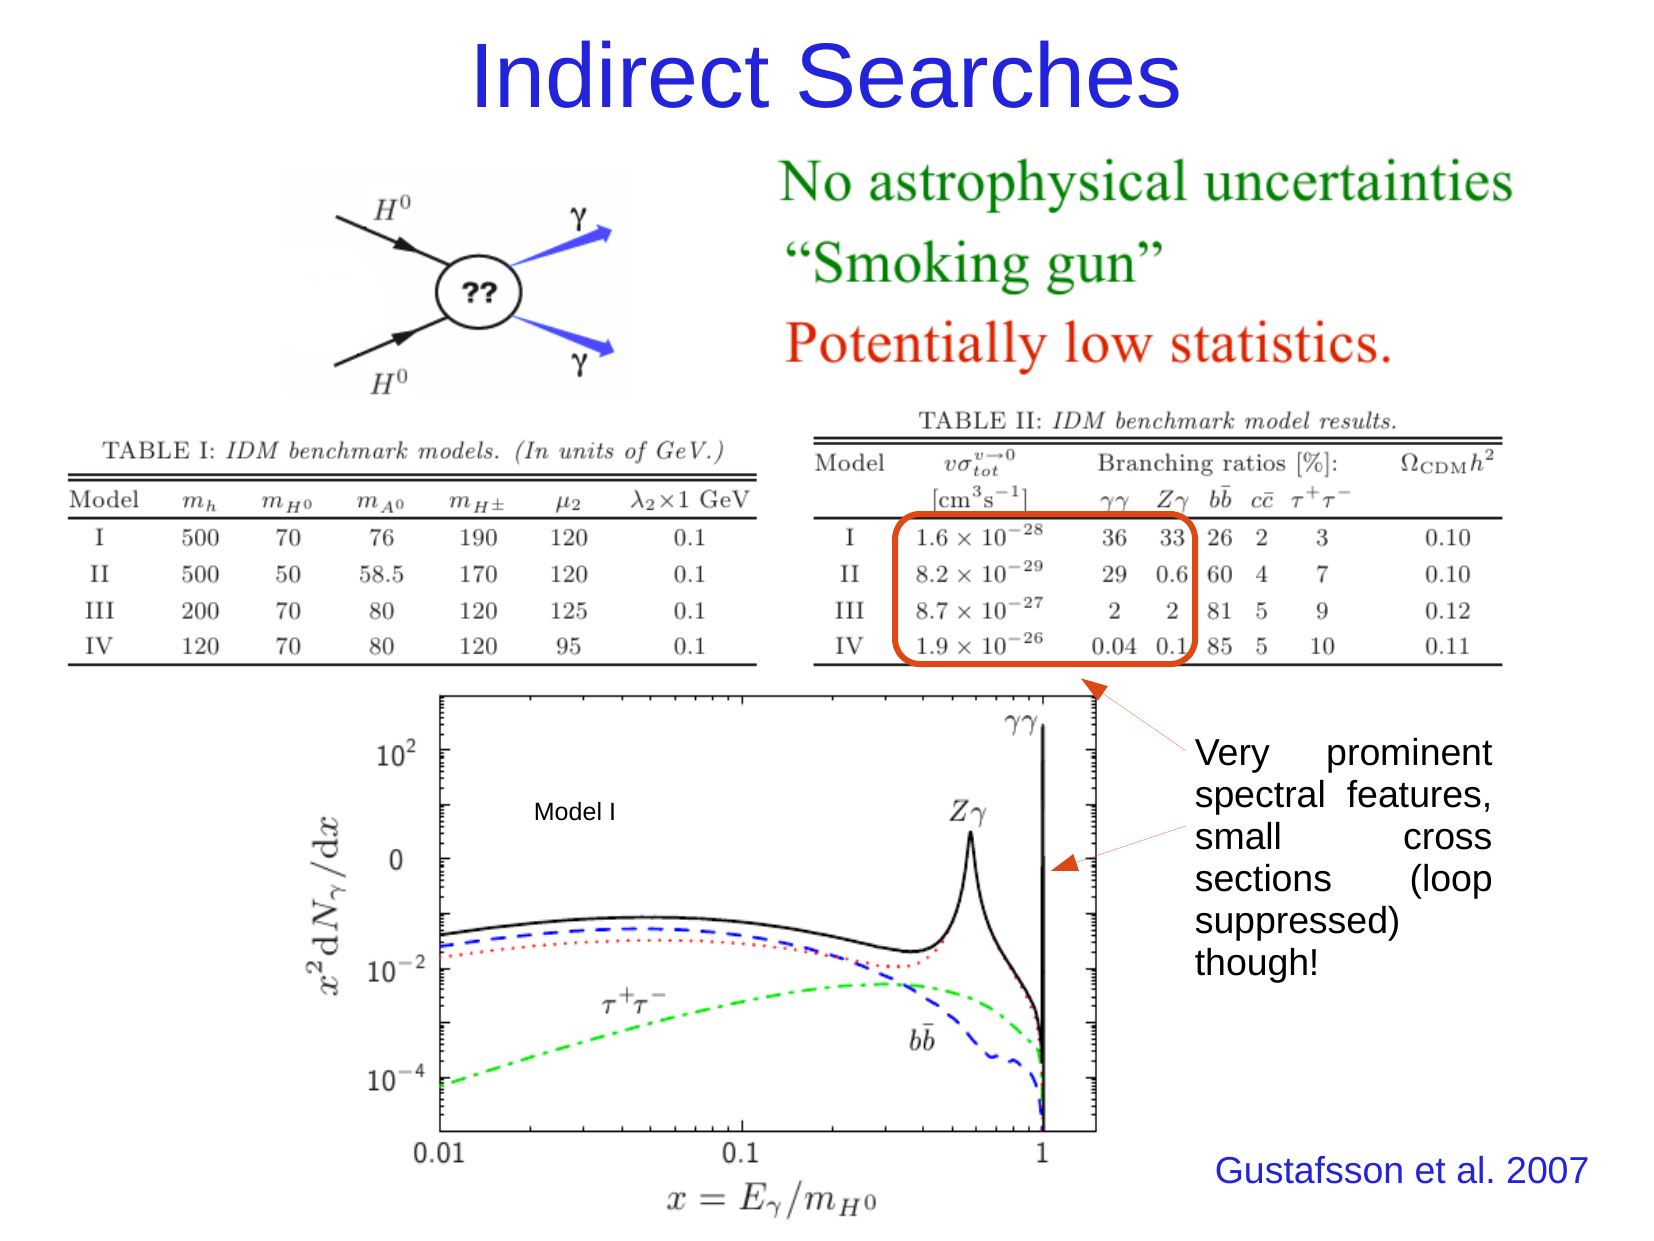

# Indirect Searches
Model I
Gustafsson et al. 2007
Very prominent spectral features, small cross sections (loop suppressed) though!